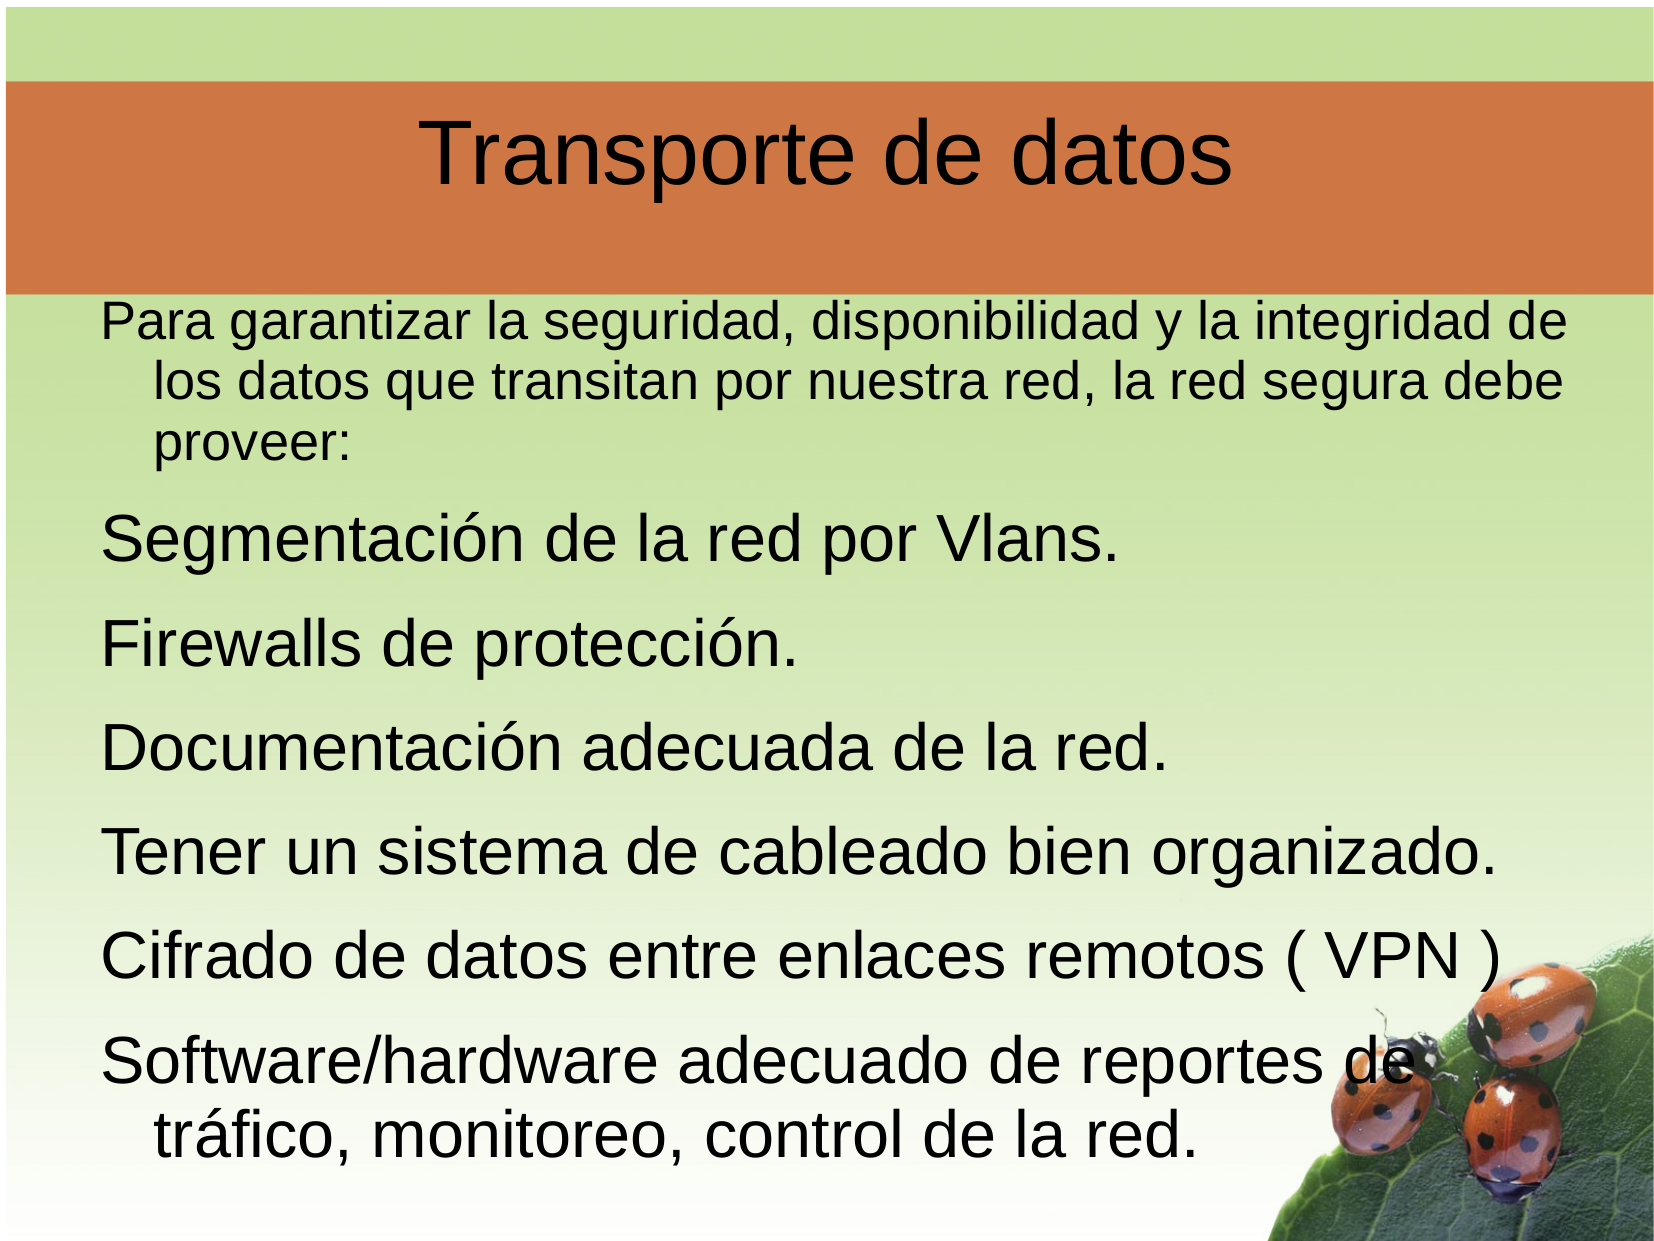

# Transporte de datos
Para garantizar la seguridad, disponibilidad y la integridad de los datos que transitan por nuestra red, la red segura debe proveer:
Segmentación de la red por Vlans.
Firewalls de protección.
Documentación adecuada de la red.
Tener un sistema de cableado bien organizado.
Cifrado de datos entre enlaces remotos ( VPN )
Software/hardware adecuado de reportes de tráfico, monitoreo, control de la red.